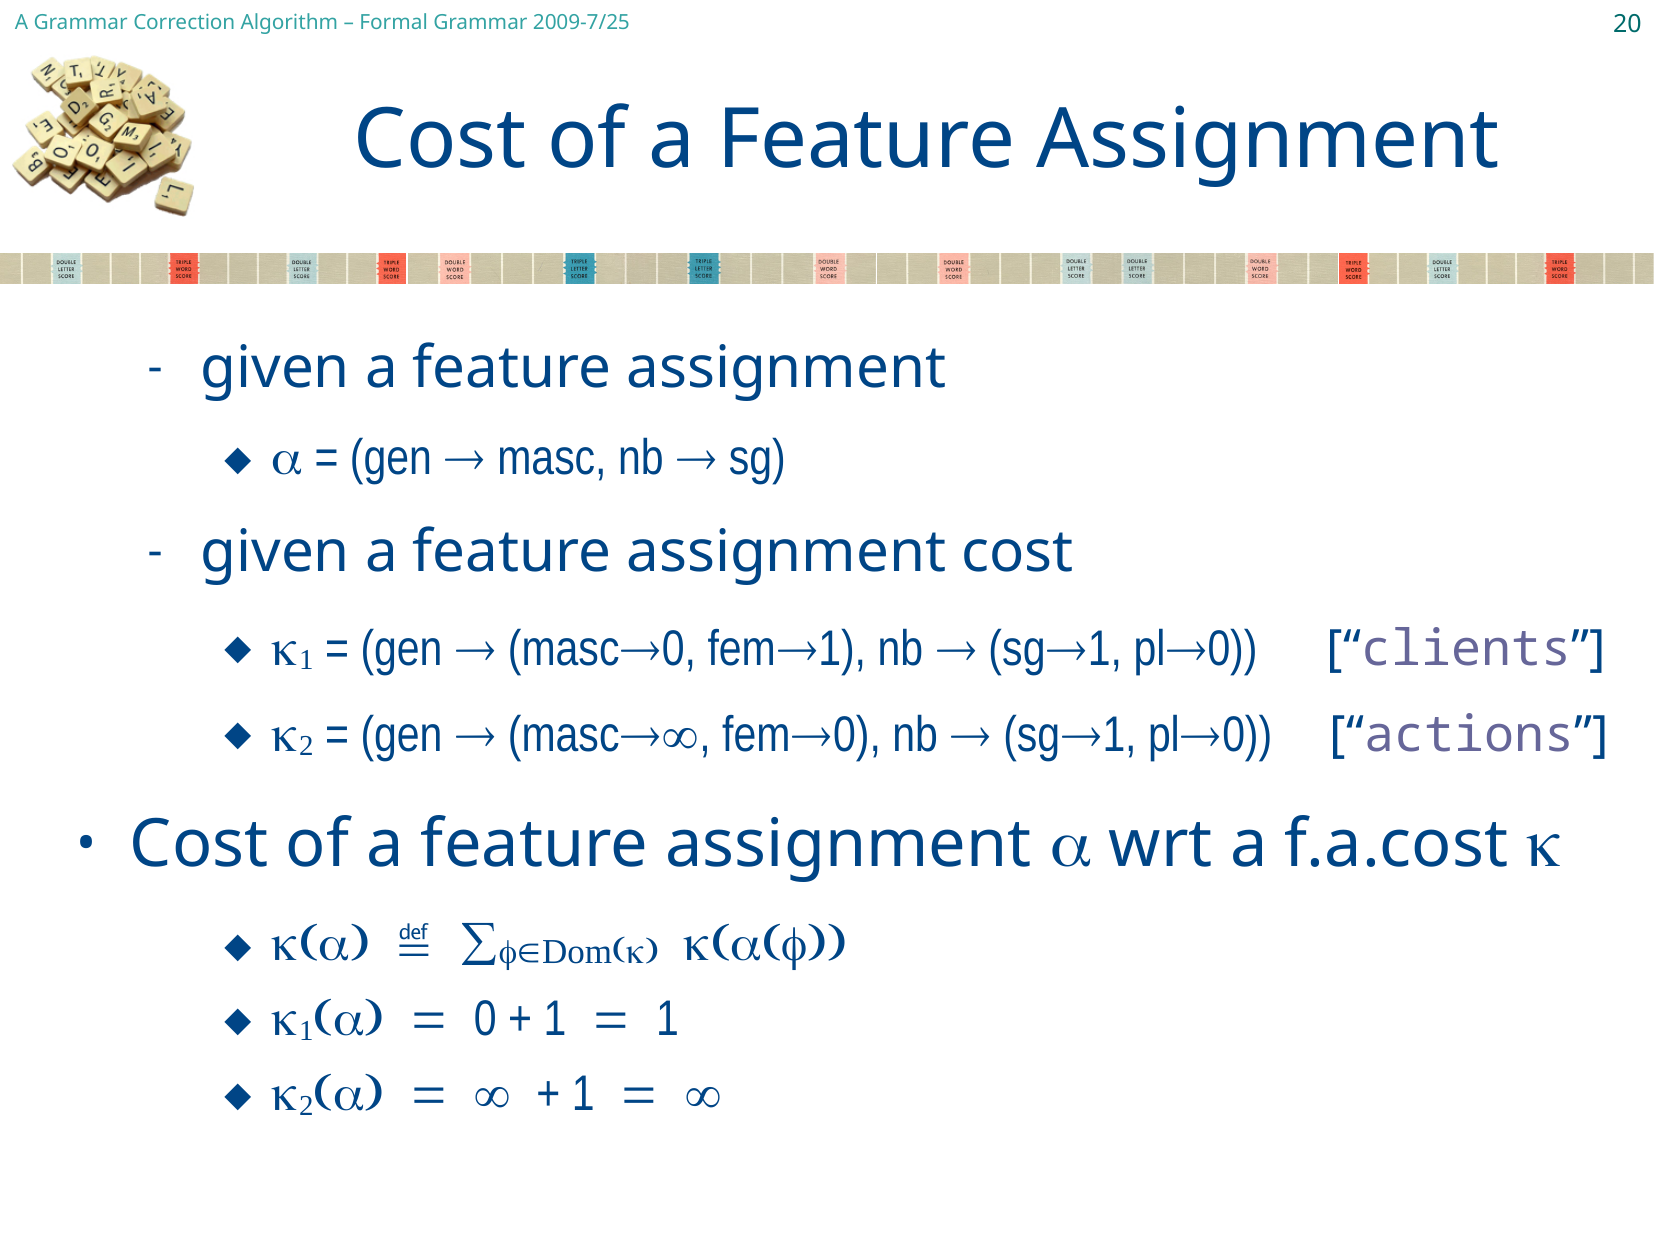

20
# Cost of a Feature Assignment
given a feature assignment
α = (gen  masc, nb  sg)
given a feature assignment cost
κ1 = (gen  (masc0, fem1), nb  (sg1, pl0)) [“clients”]
κ2 = (gen  (masc∞, fem0), nb  (sg1, pl0)) [“actions”]
Cost of a feature assignment α wrt a f.a.cost κ
κ(α) ≝ ∑ϕ∈Dom(κ) κ(α(ϕ))
κ1(α) = 0 + 1 = 1
κ2(α) = ∞ + 1 = ∞